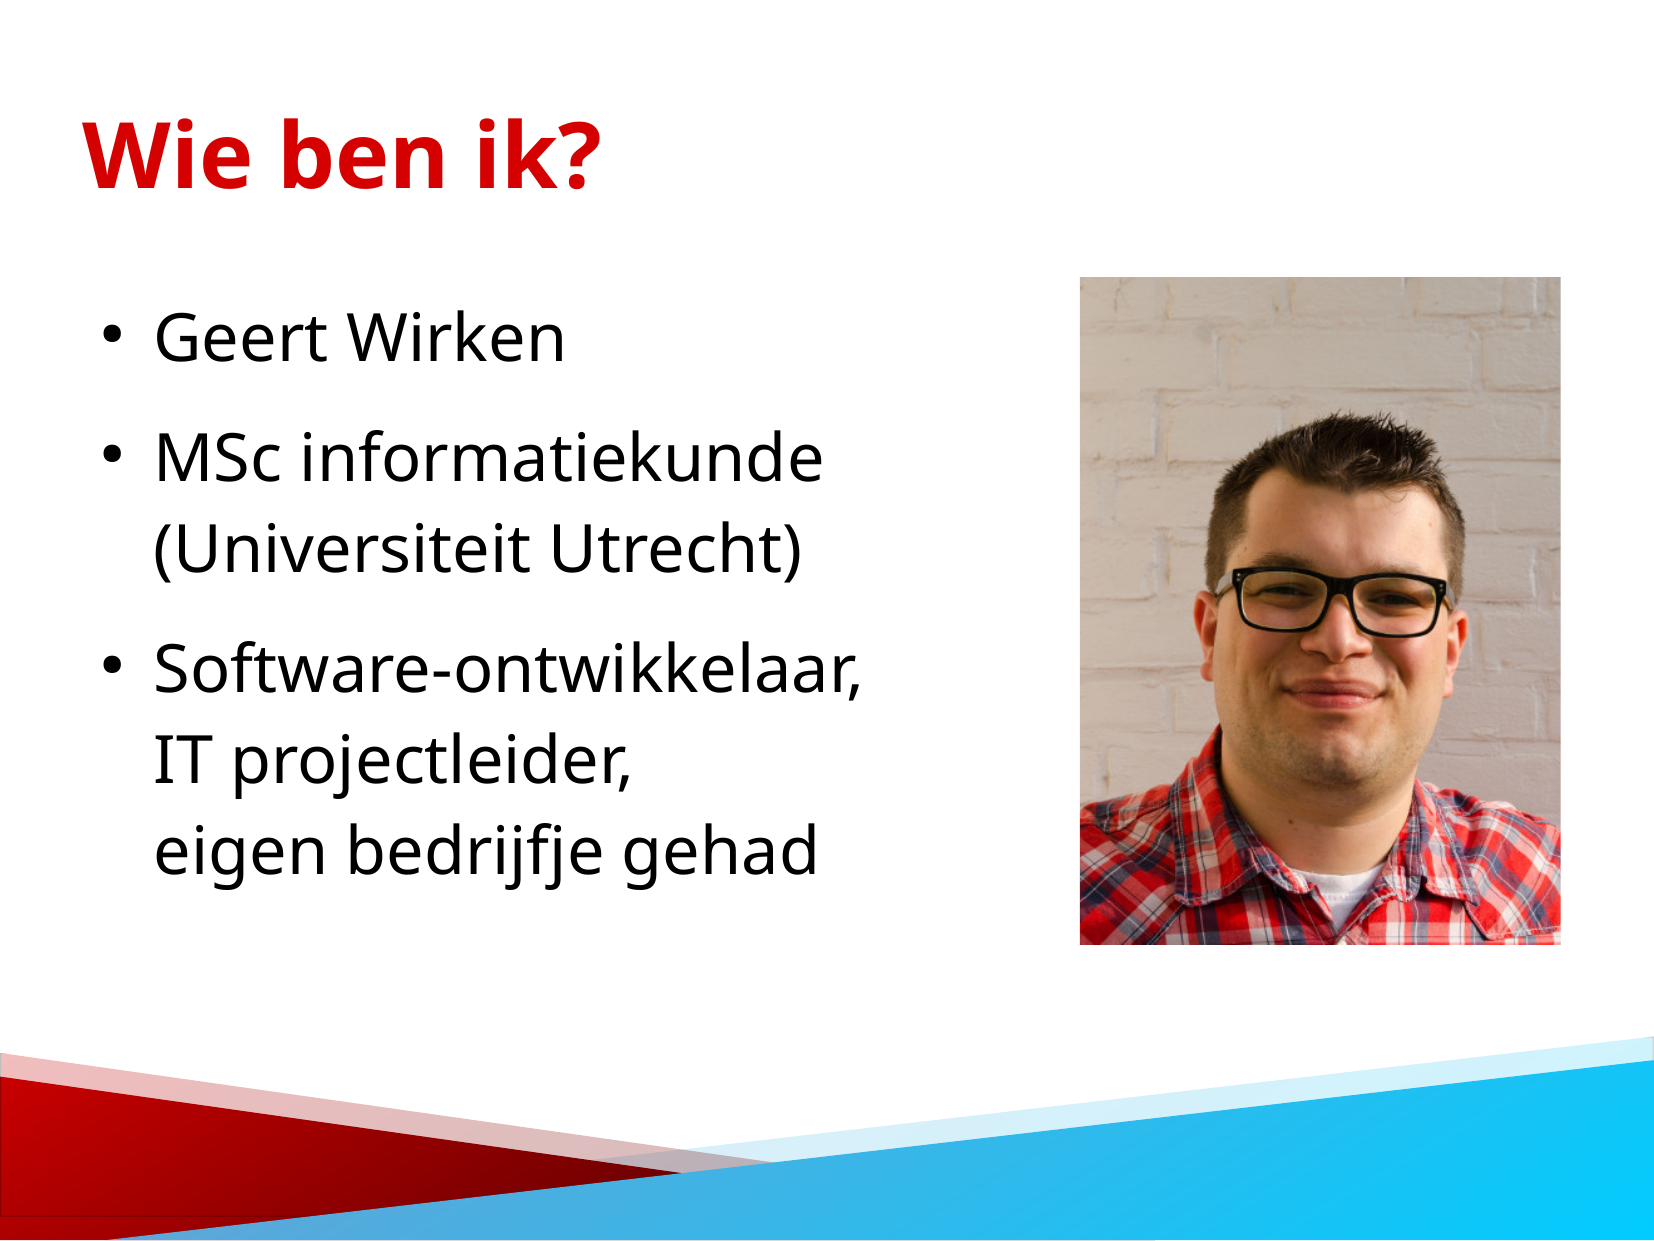

# Wie ben ik?
Geert Wirken
MSc informatiekunde (Universiteit Utrecht)
Software-ontwikkelaar,
IT projectleider,
eigen bedrijfje gehad